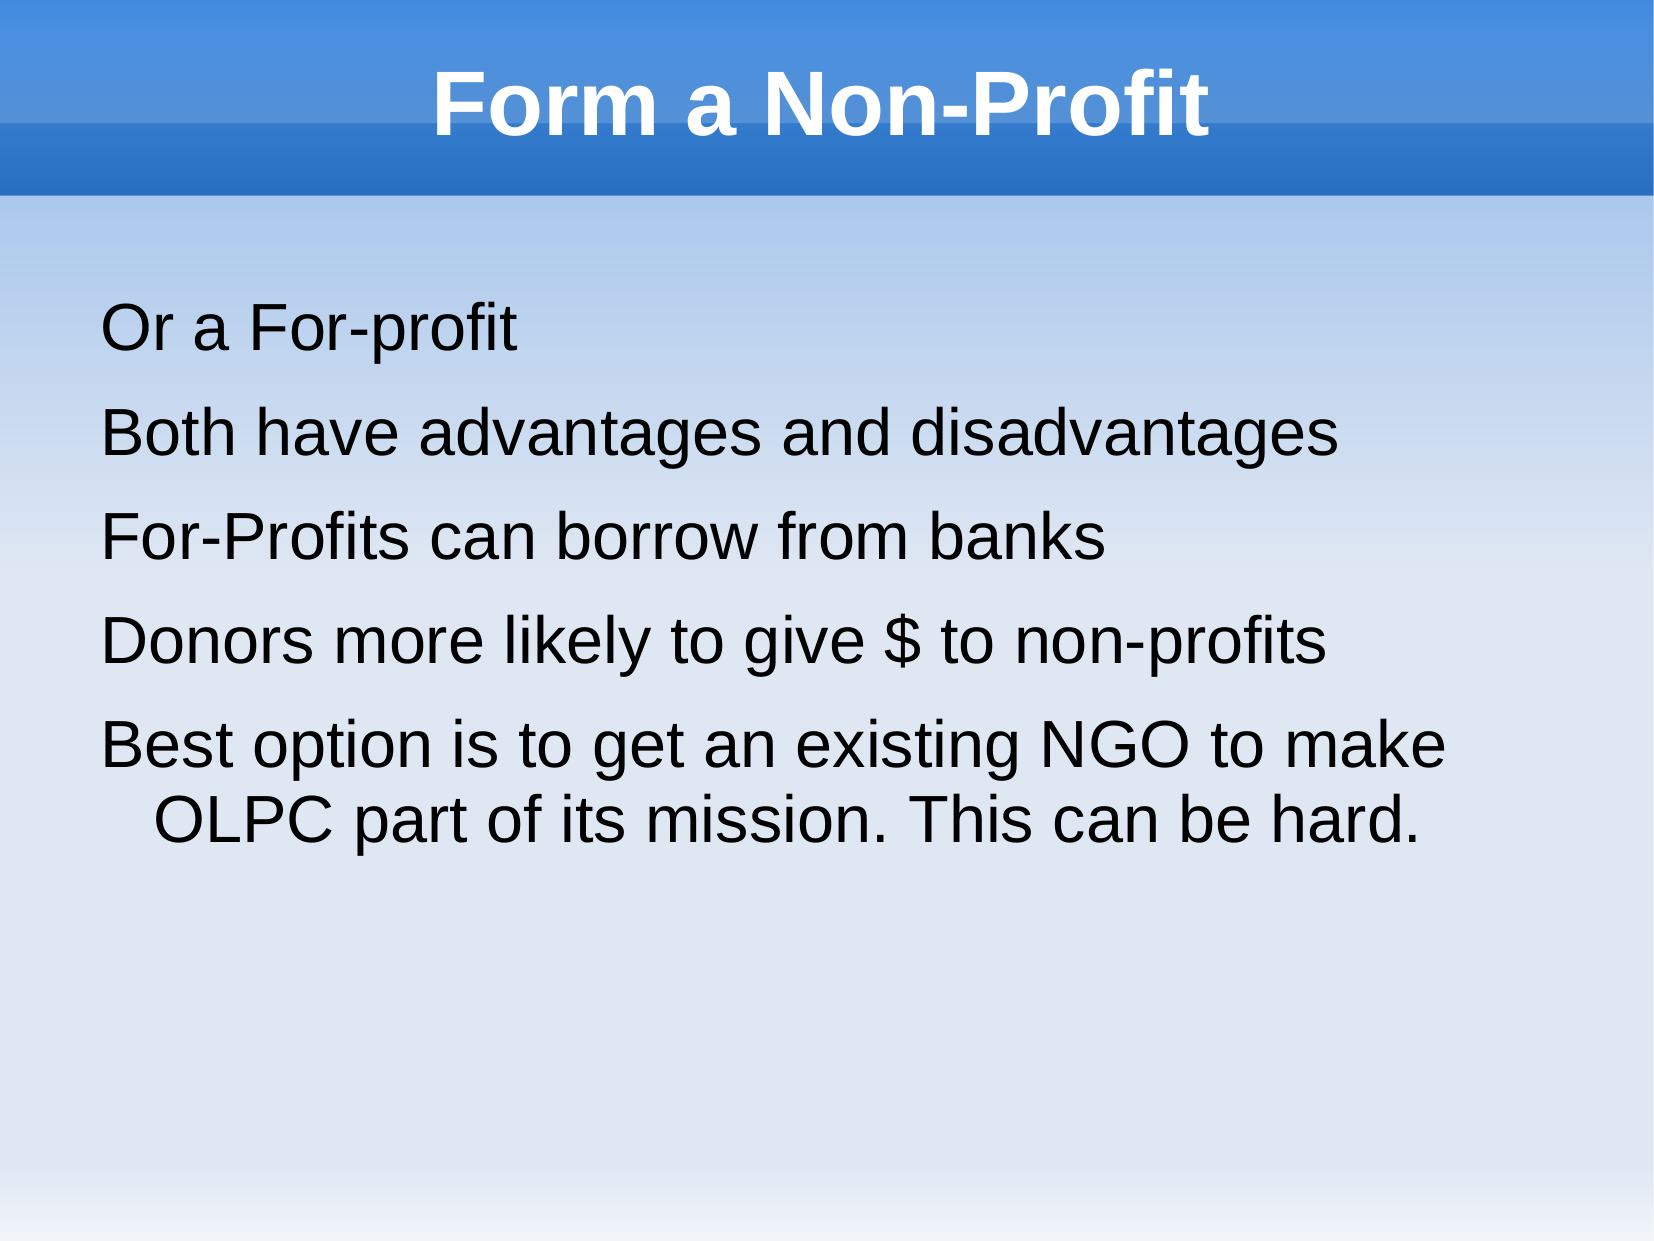

# Form a Non-Profit
Or a For-profit
Both have advantages and disadvantages
For-Profits can borrow from banks
Donors more likely to give $ to non-profits
Best option is to get an existing NGO to make OLPC part of its mission. This can be hard.